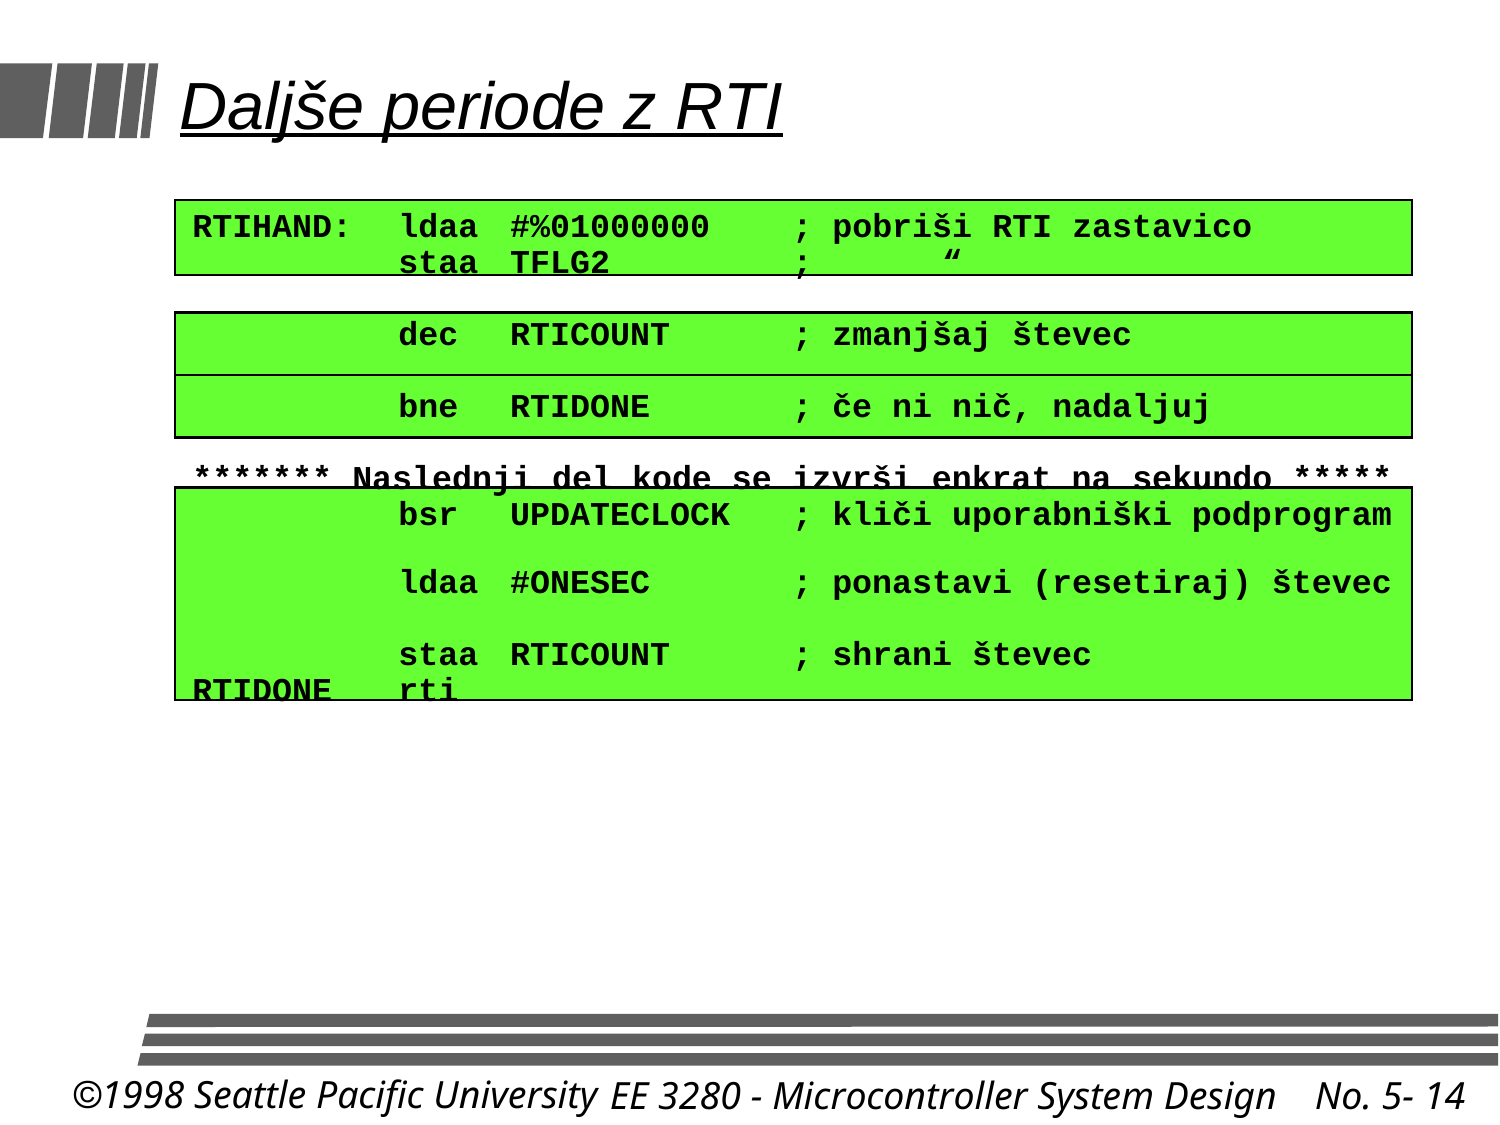

# Daljše periode z RTI
RTIHAND:	ldaa	#%01000000	; pobriši RTI zastavico
	staa	TFLG2		;	“
	dec	RTICOUNT	; zmanjšaj števec
	bne	RTIDONE	; če ni nič, nadaljuj
******* Naslednji del kode se izvrši enkrat na sekundo *****
	bsr	UPDATECLOCK	; kliči uporabniški podprogram
	ldaa	#ONESEC	; ponastavi (resetiraj) števec
	staa	RTICOUNT	; shrani števec
RTIDONE	rti